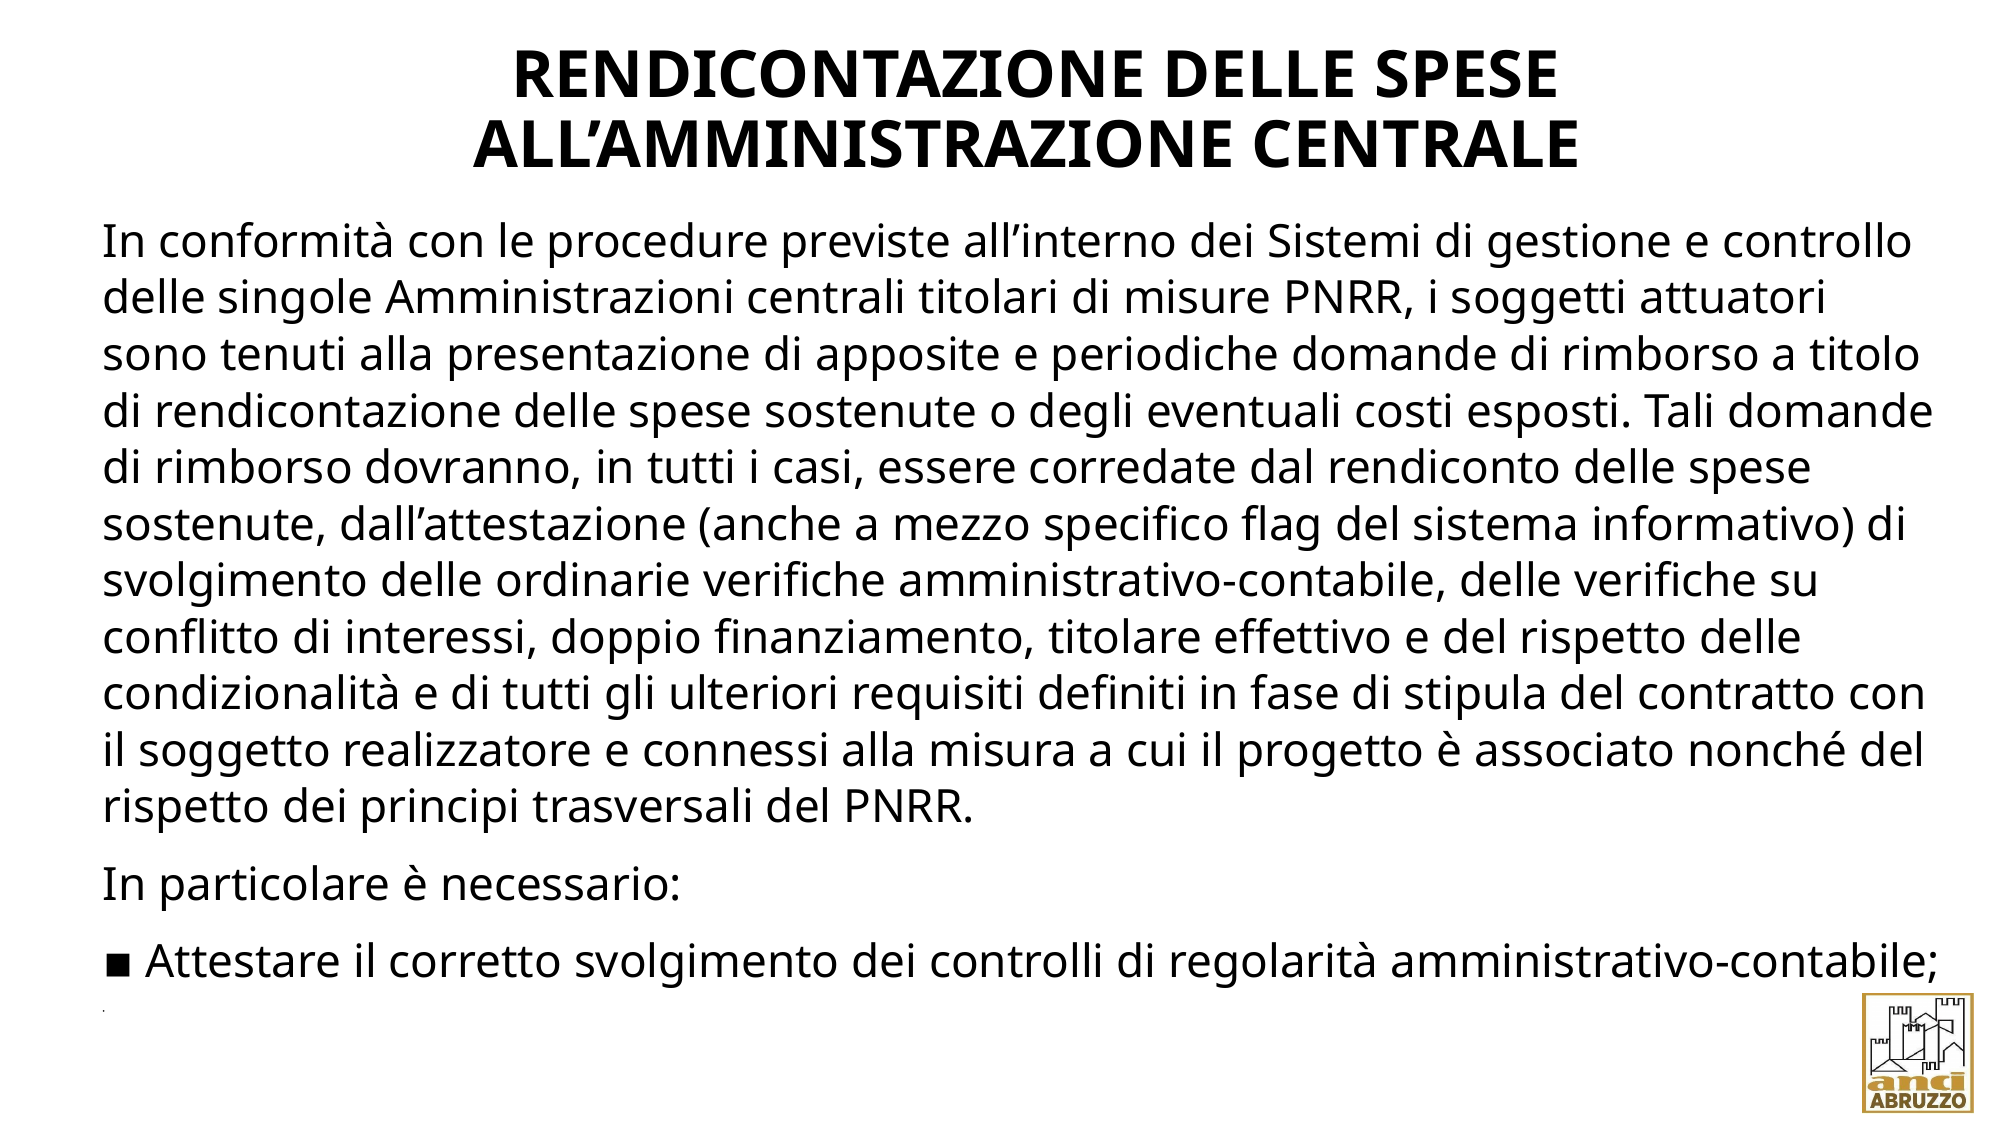

# RENDICONTAZIONE DELLE SPESE ALL’AMMINISTRAZIONE CENTRALE
In conformità con le procedure previste all’interno dei Sistemi di gestione e controllo delle singole Amministrazioni centrali titolari di misure PNRR, i soggetti attuatori sono tenuti alla presentazione di apposite e periodiche domande di rimborso a titolo di rendicontazione delle spese sostenute o degli eventuali costi esposti. Tali domande di rimborso dovranno, in tutti i casi, essere corredate dal rendiconto delle spese sostenute, dall’attestazione (anche a mezzo specifico flag del sistema informativo) di svolgimento delle ordinarie verifiche amministrativo-contabile, delle verifiche su conflitto di interessi, doppio finanziamento, titolare effettivo e del rispetto delle condizionalità e di tutti gli ulteriori requisiti definiti in fase di stipula del contratto con il soggetto realizzatore e connessi alla misura a cui il progetto è associato nonché del rispetto dei principi trasversali del PNRR.
In particolare è necessario:
▪ Attestare il corretto svolgimento dei controlli di regolarità amministrativo-contabile;